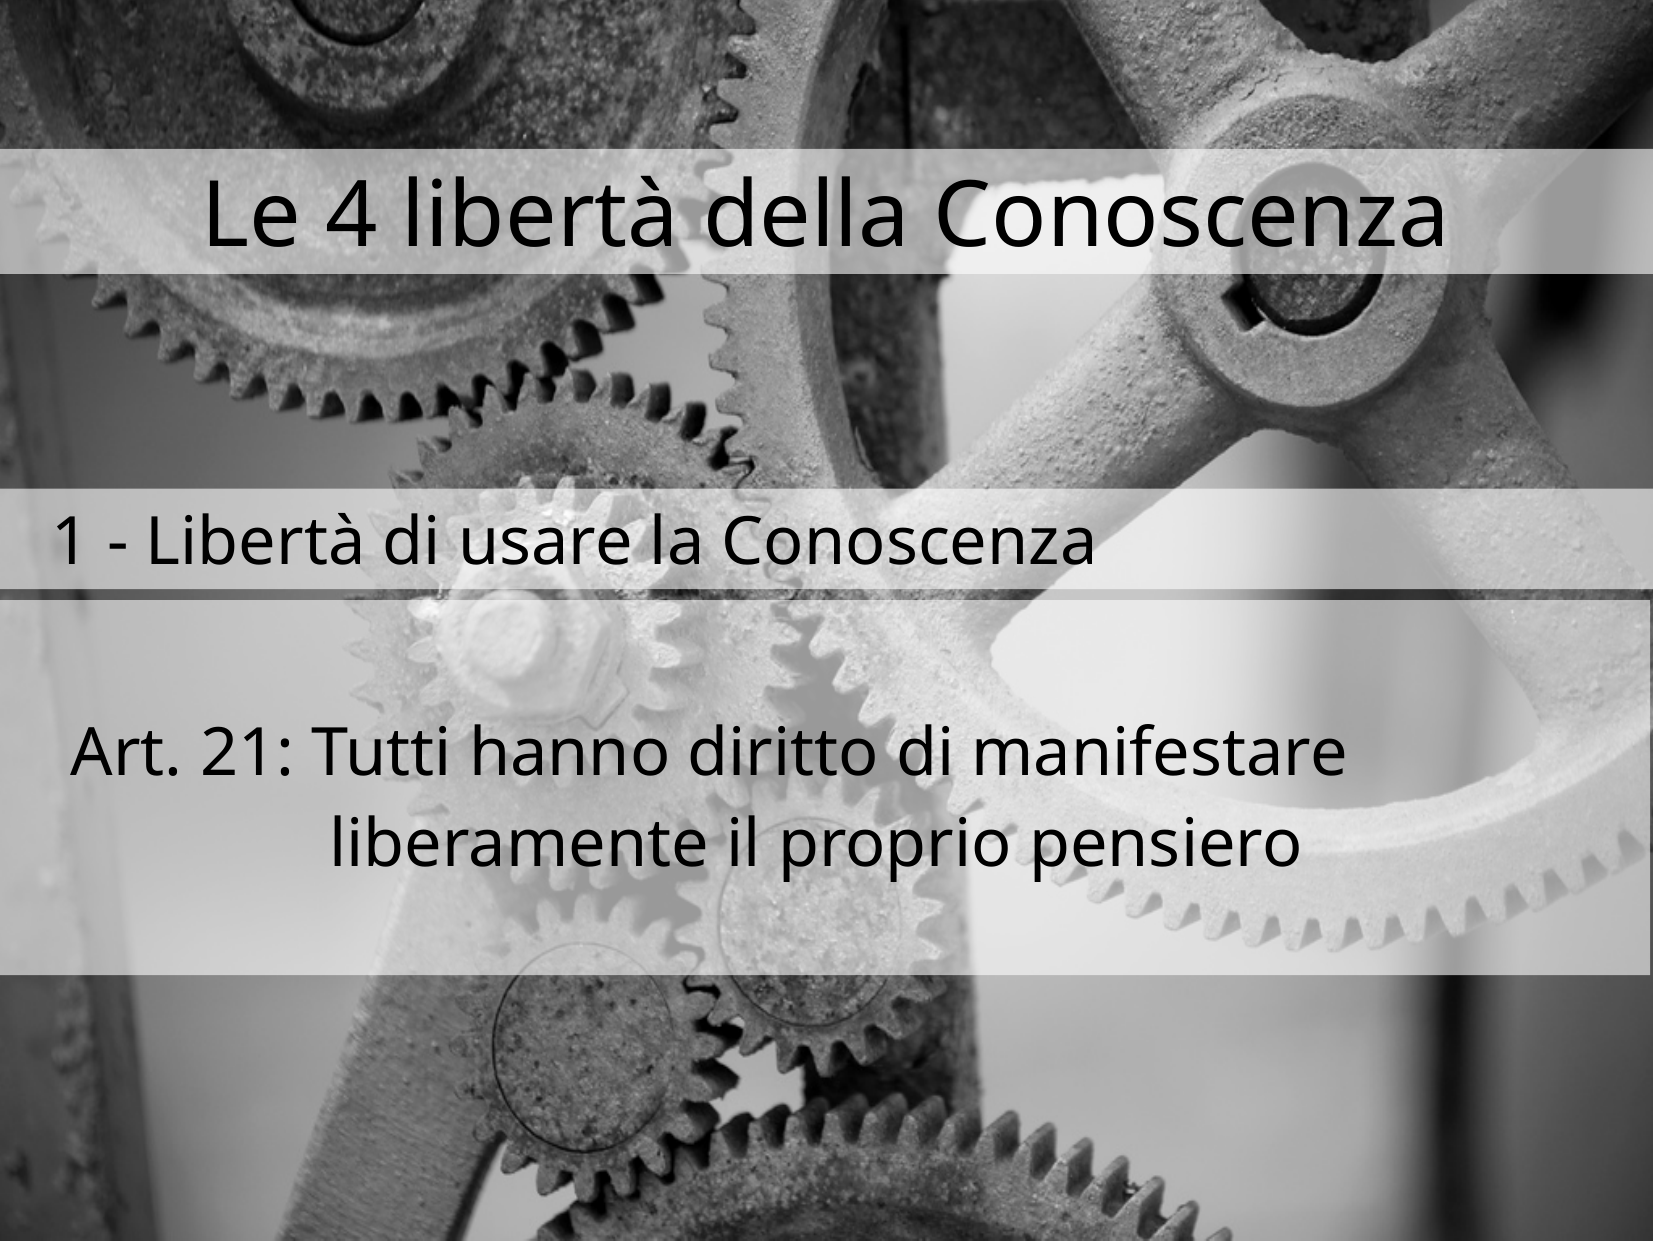

Le 4 libertà della Conoscenza
 1 - Libertà di usare la Conoscenza
# Art. 21: Tutti hanno diritto di manifestare
 liberamente il proprio pensiero